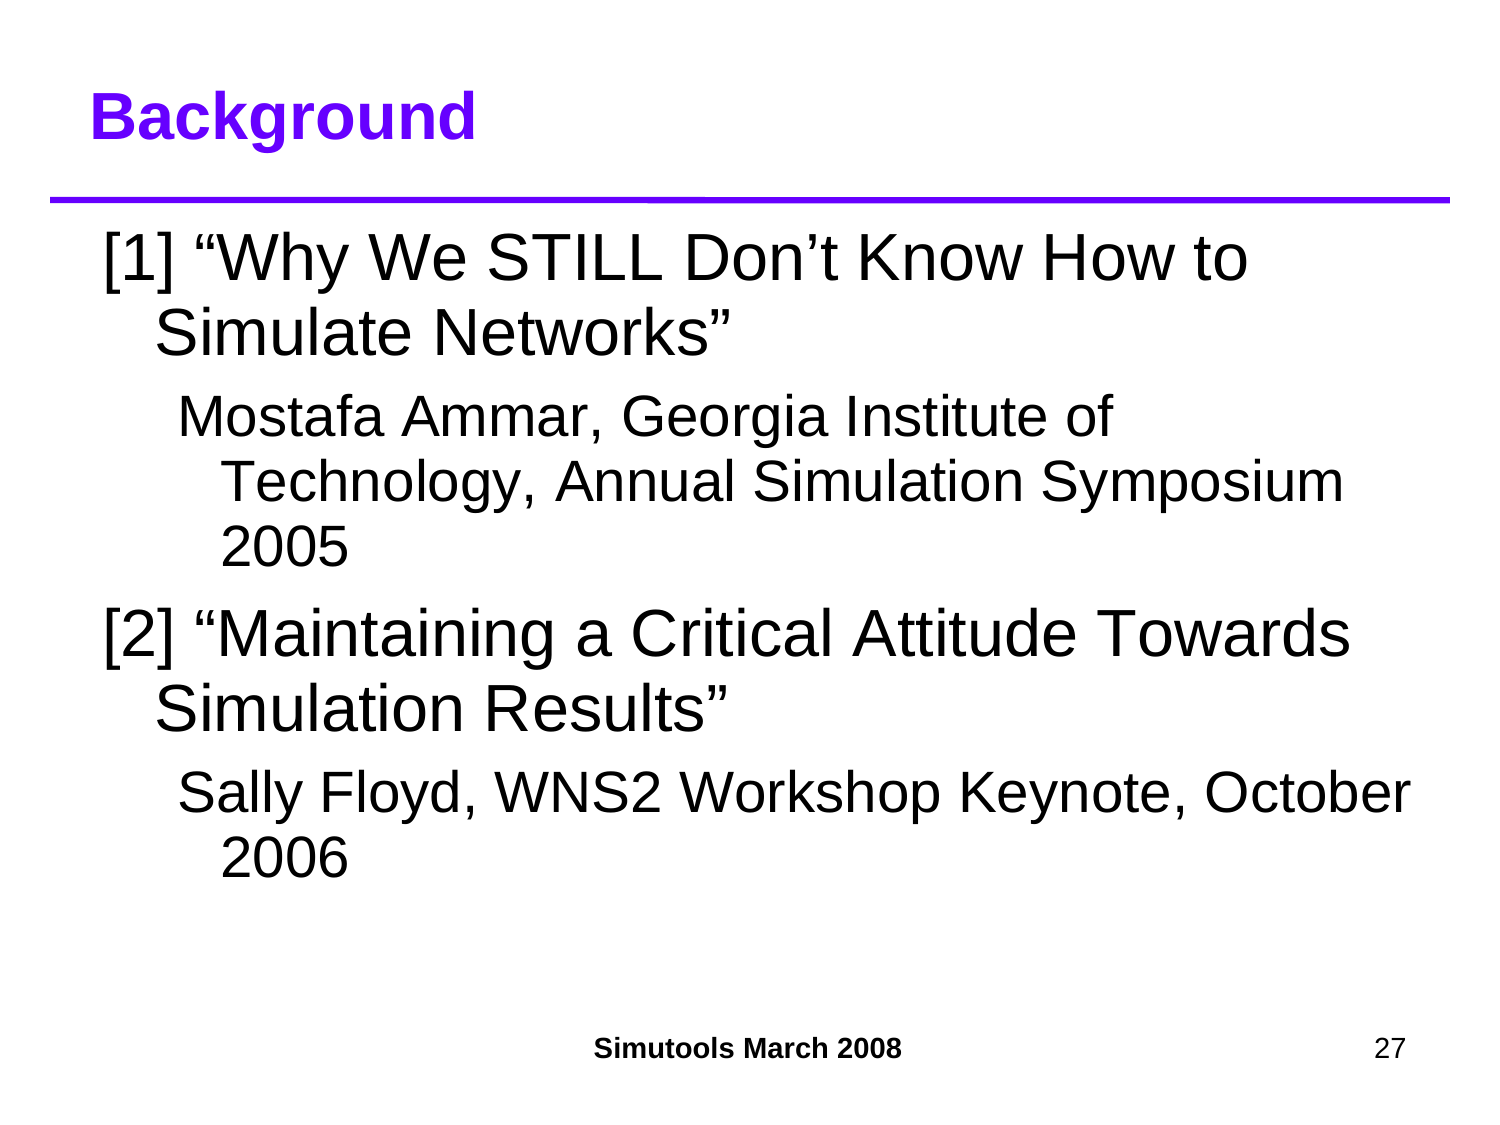

# Background
[1] “Why We STILL Don’t Know How to Simulate Networks”
Mostafa Ammar, Georgia Institute of Technology, Annual Simulation Symposium 2005
[2] “Maintaining a Critical Attitude Towards Simulation Results”
Sally Floyd, WNS2 Workshop Keynote, October 2006
27